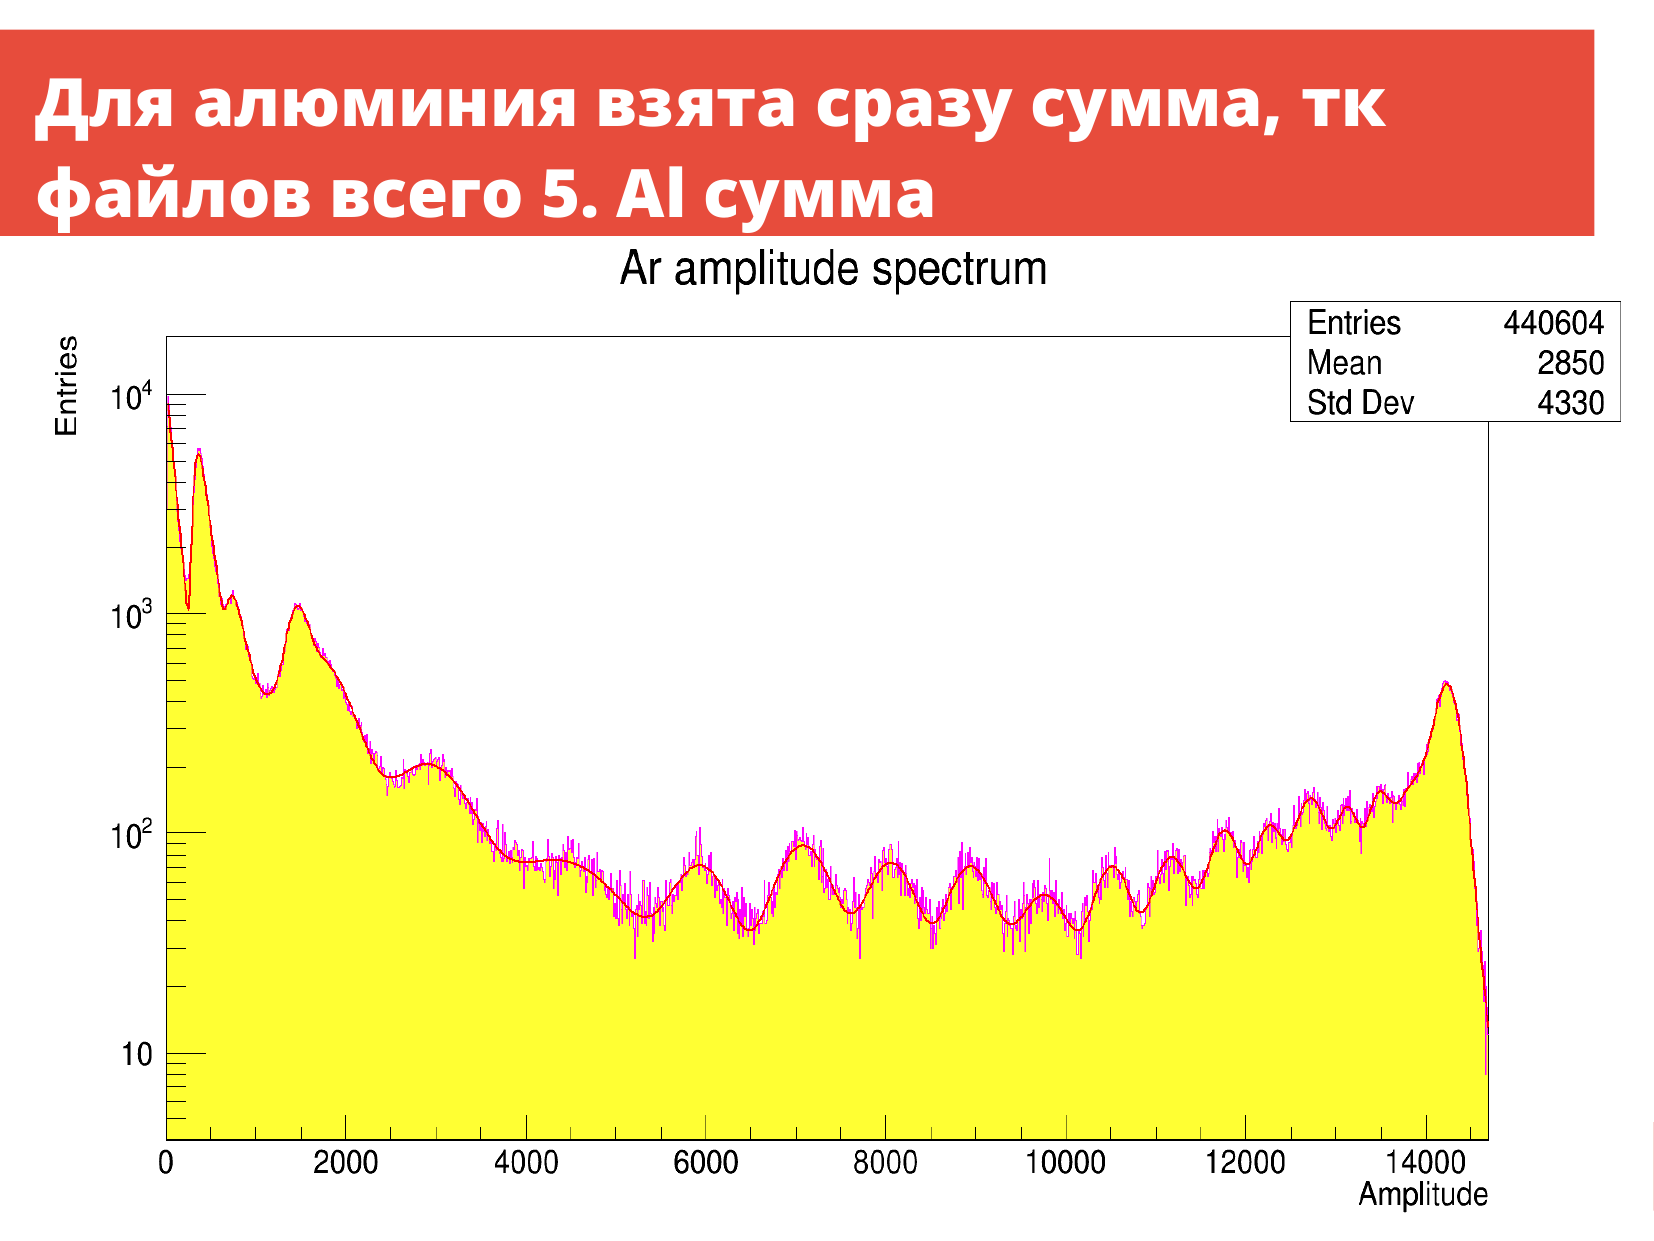

# Для алюминия взята сразу сумма, тк файлов всего 5. Al сумма
27